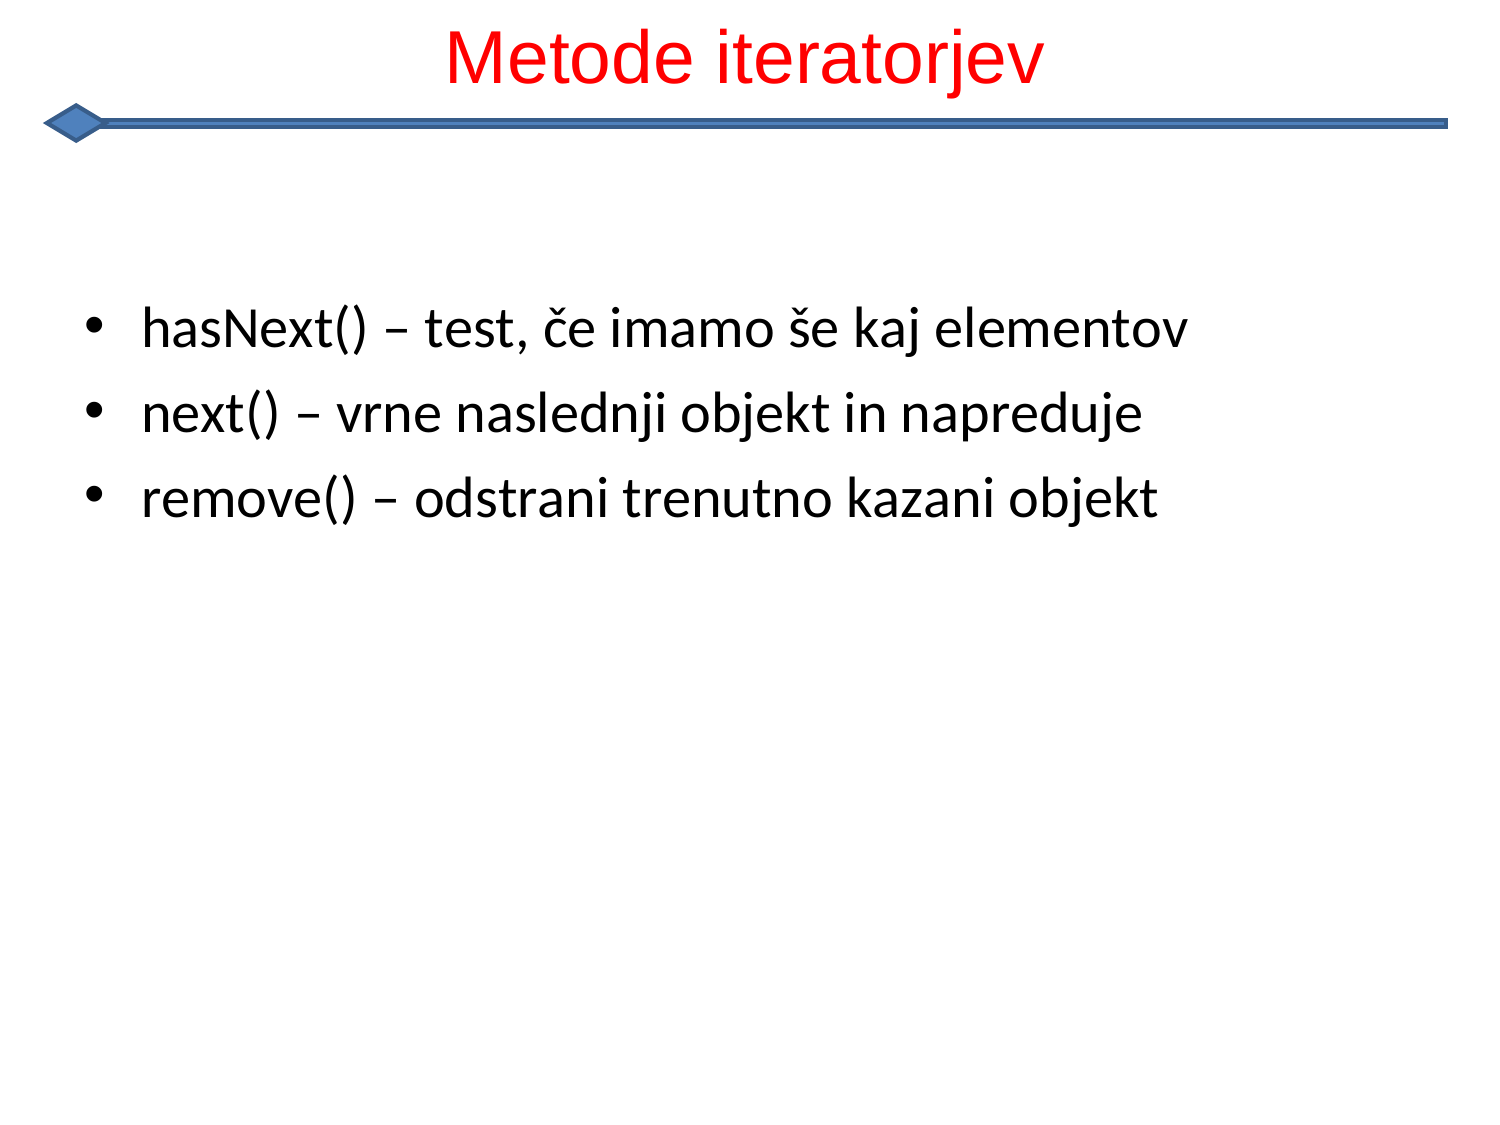

# Metode iteratorjev
hasNext() – test, če imamo še kaj elementov
next() – vrne naslednji objekt in napreduje
remove() – odstrani trenutno kazani objekt